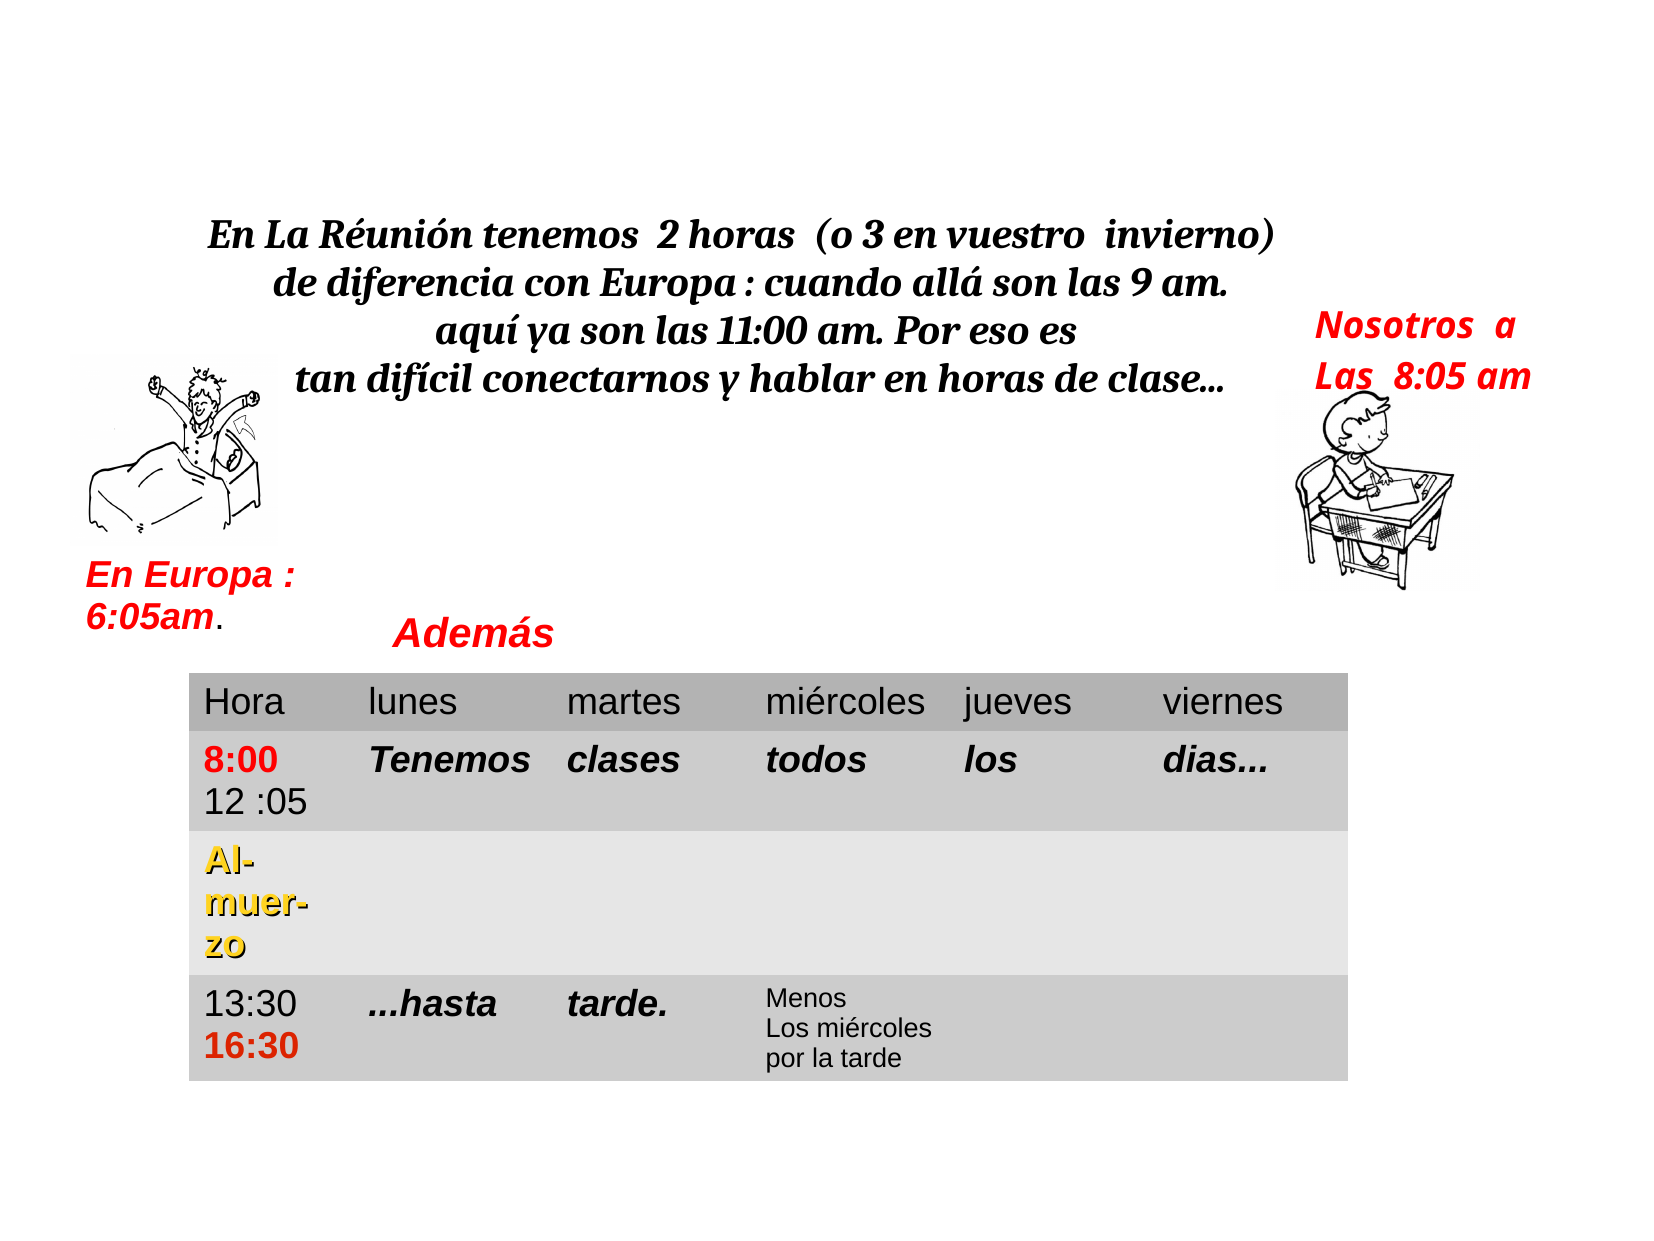

En La Réunión tenemos 2 horas (o 3 en vuestro invierno)
de diferencia con Europa : cuando allá son las 9 am.
 aquí ya son las 11:00 am. Por eso es
 tan difícil conectarnos y hablar en horas de clase...
Nosotros a
Las 8:05 am
En Europa :
6:05am.
Además
| Hora | lunes | martes | miércoles | jueves | viernes |
| --- | --- | --- | --- | --- | --- |
| 8:00 12 :05 | Tenemos | clases | todos | los | dias... |
| Al- muer- zo | | | | | |
| 13:30 16:30 | ...hasta | tarde. | Menos Los miércoles por la tarde | | |